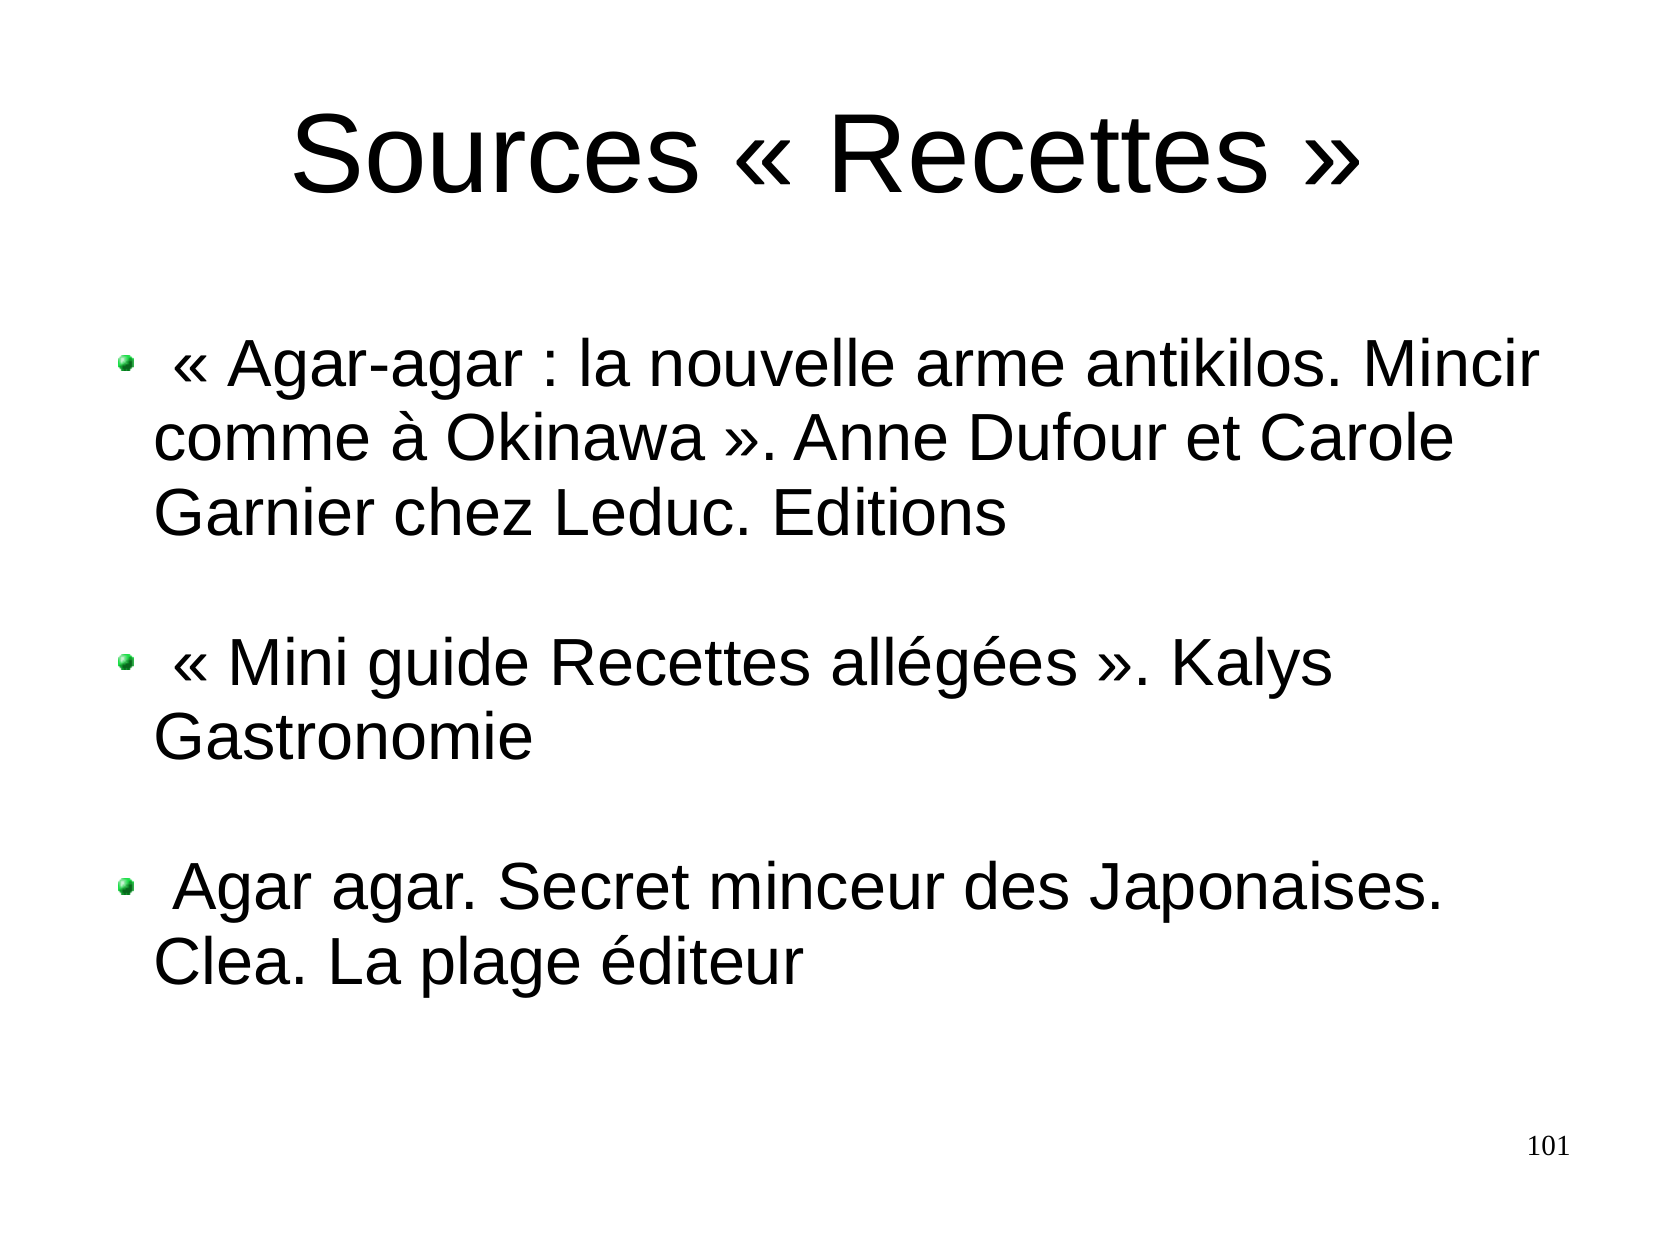

# Sources « Recettes »
 « Agar-agar : la nouvelle arme antikilos. Mincir comme à Okinawa ». Anne Dufour et Carole Garnier chez Leduc. Editions
 « Mini guide Recettes allégées ». Kalys Gastronomie
 Agar agar. Secret minceur des Japonaises. Clea. La plage éditeur
101